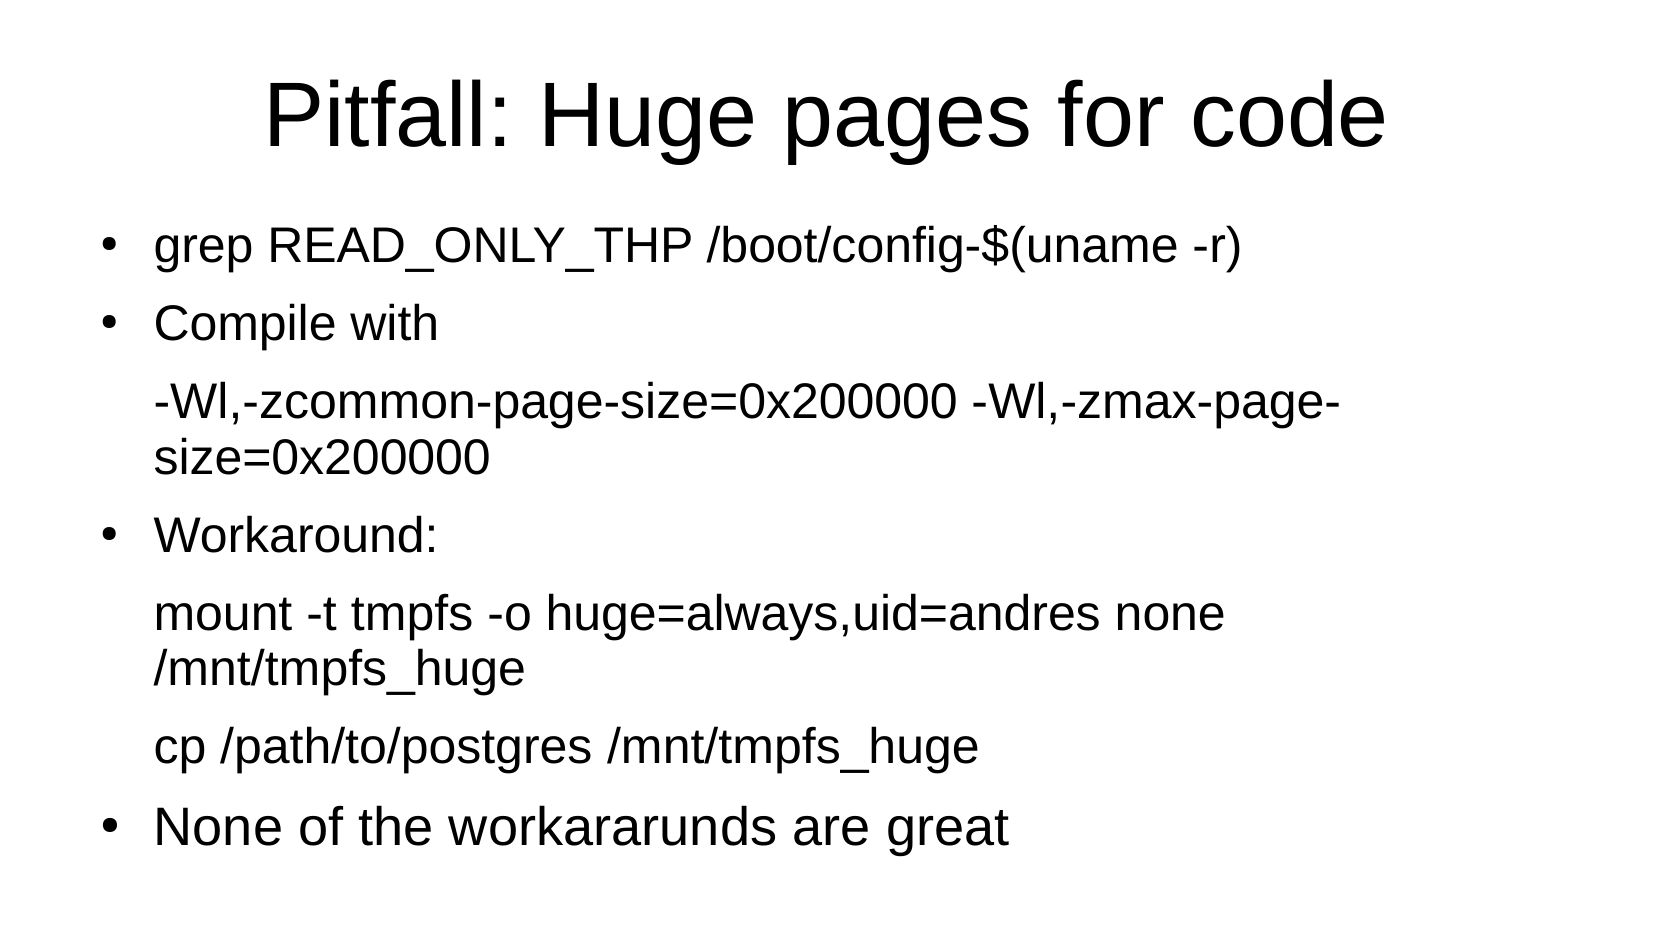

# Pitfall: Huge pages for code
grep READ_ONLY_THP /boot/config-$(uname -r)
Compile with
-Wl,-zcommon-page-size=0x200000 -Wl,-zmax-page-size=0x200000
Workaround:
mount -t tmpfs -o huge=always,uid=andres none /mnt/tmpfs_huge
cp /path/to/postgres /mnt/tmpfs_huge
None of the workararunds are great